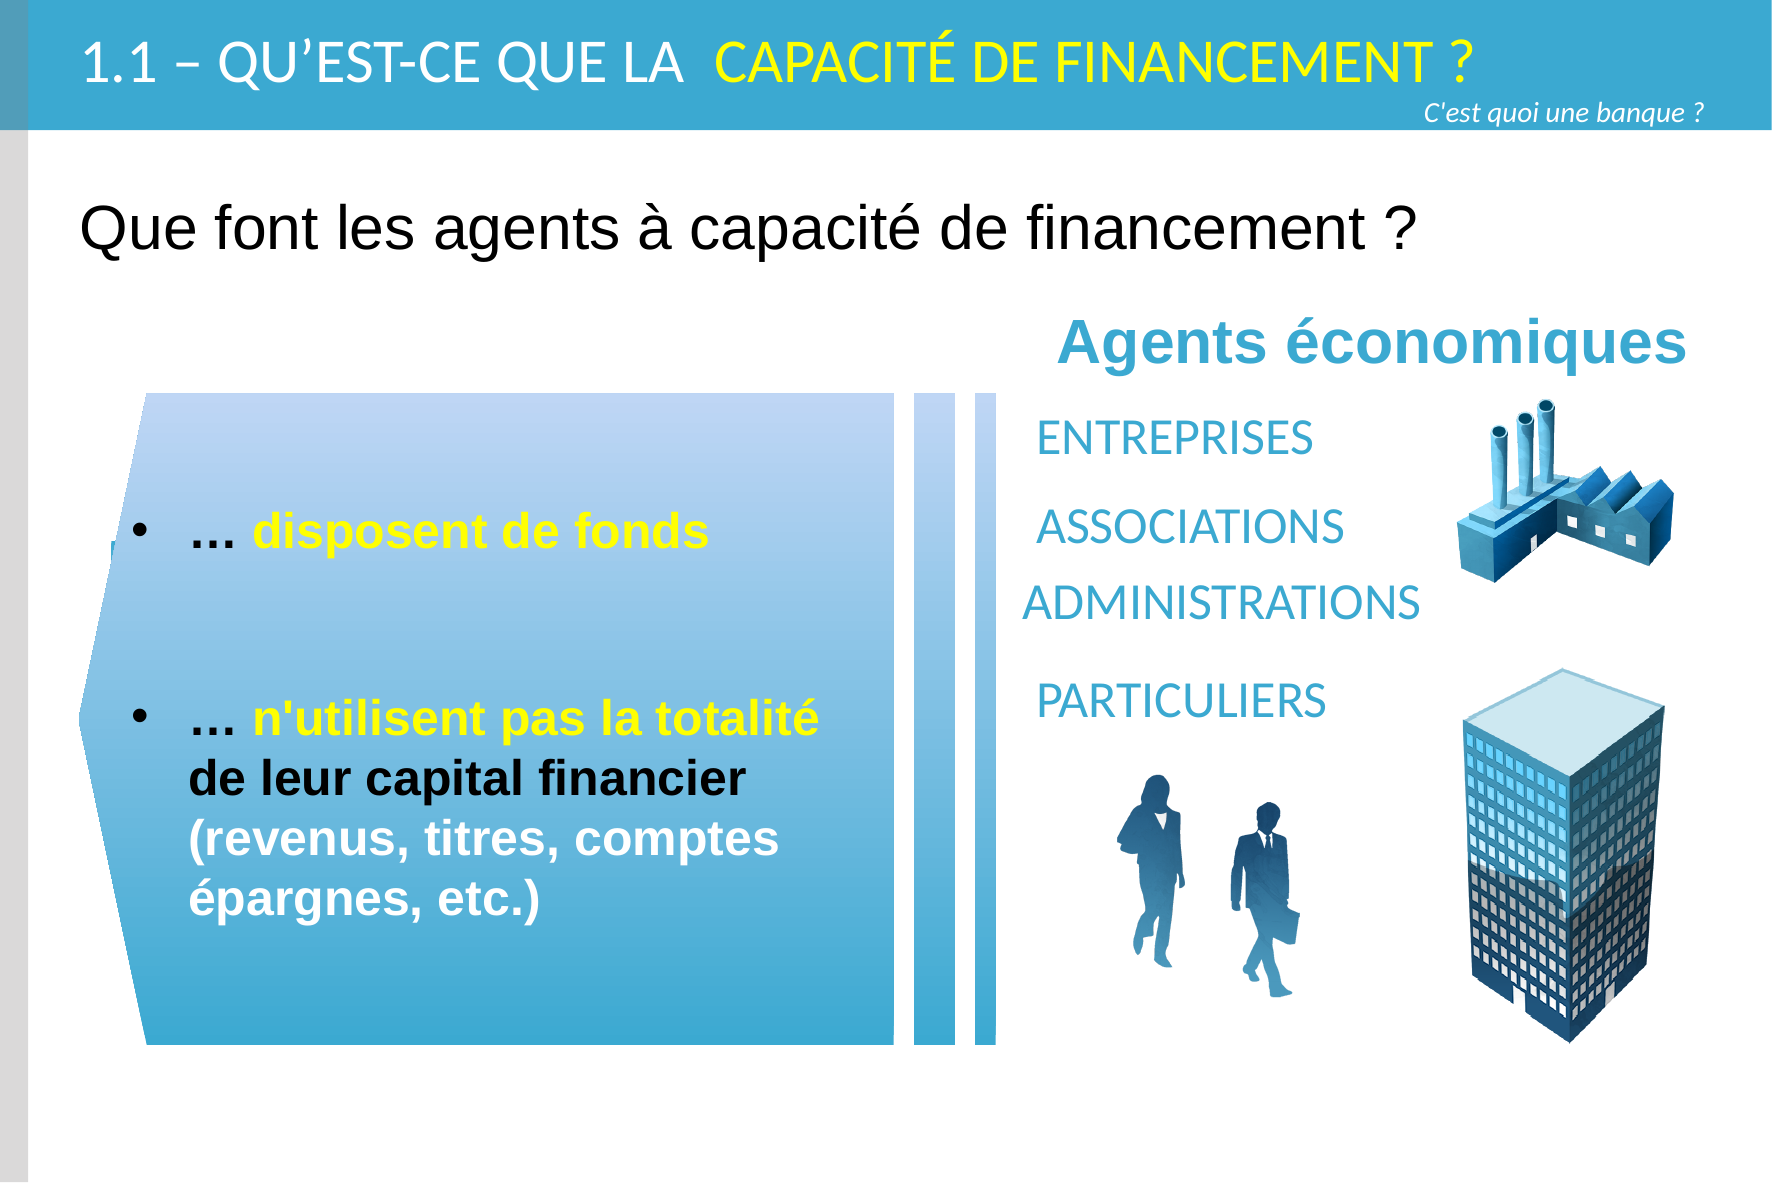

# 1.1 – QU’EST-CE QUE LA CAPACITÉ DE FINANCEMENT ?
Que font les agents à capacité de financement ?
Agents économiques
ENTREPRISES
… disposent de fonds
ASSOCIATIONS
ADMINISTRATIONS
PARTICULIERS
… n'utilisent pas la totalité de leur capital financier (revenus, titres, comptes épargnes, etc.)